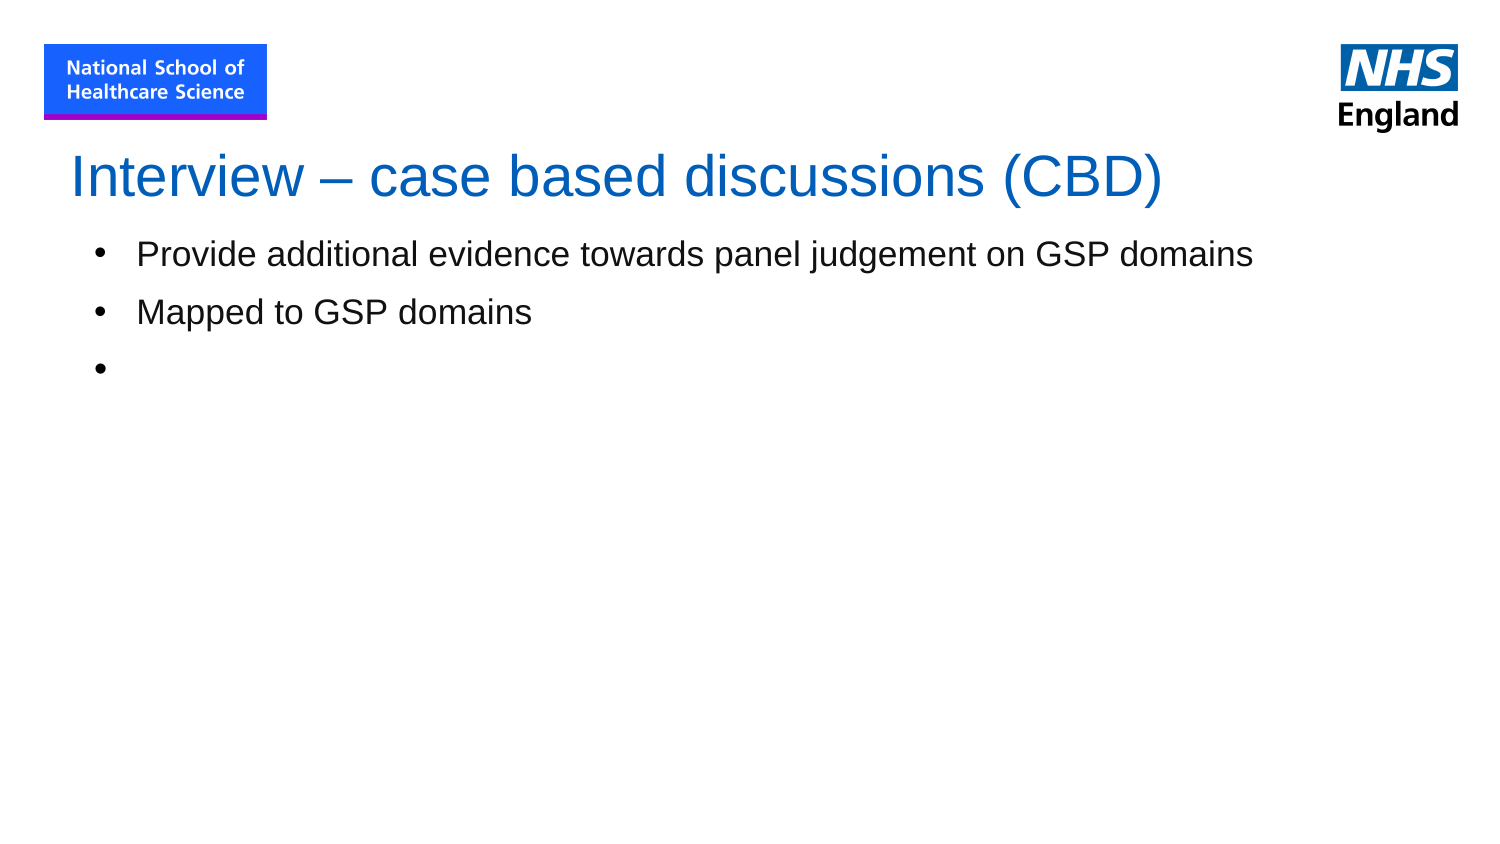

# Interview – case based discussions (CBD)
Provide additional evidence towards panel judgement on GSP domains
Mapped to GSP domains